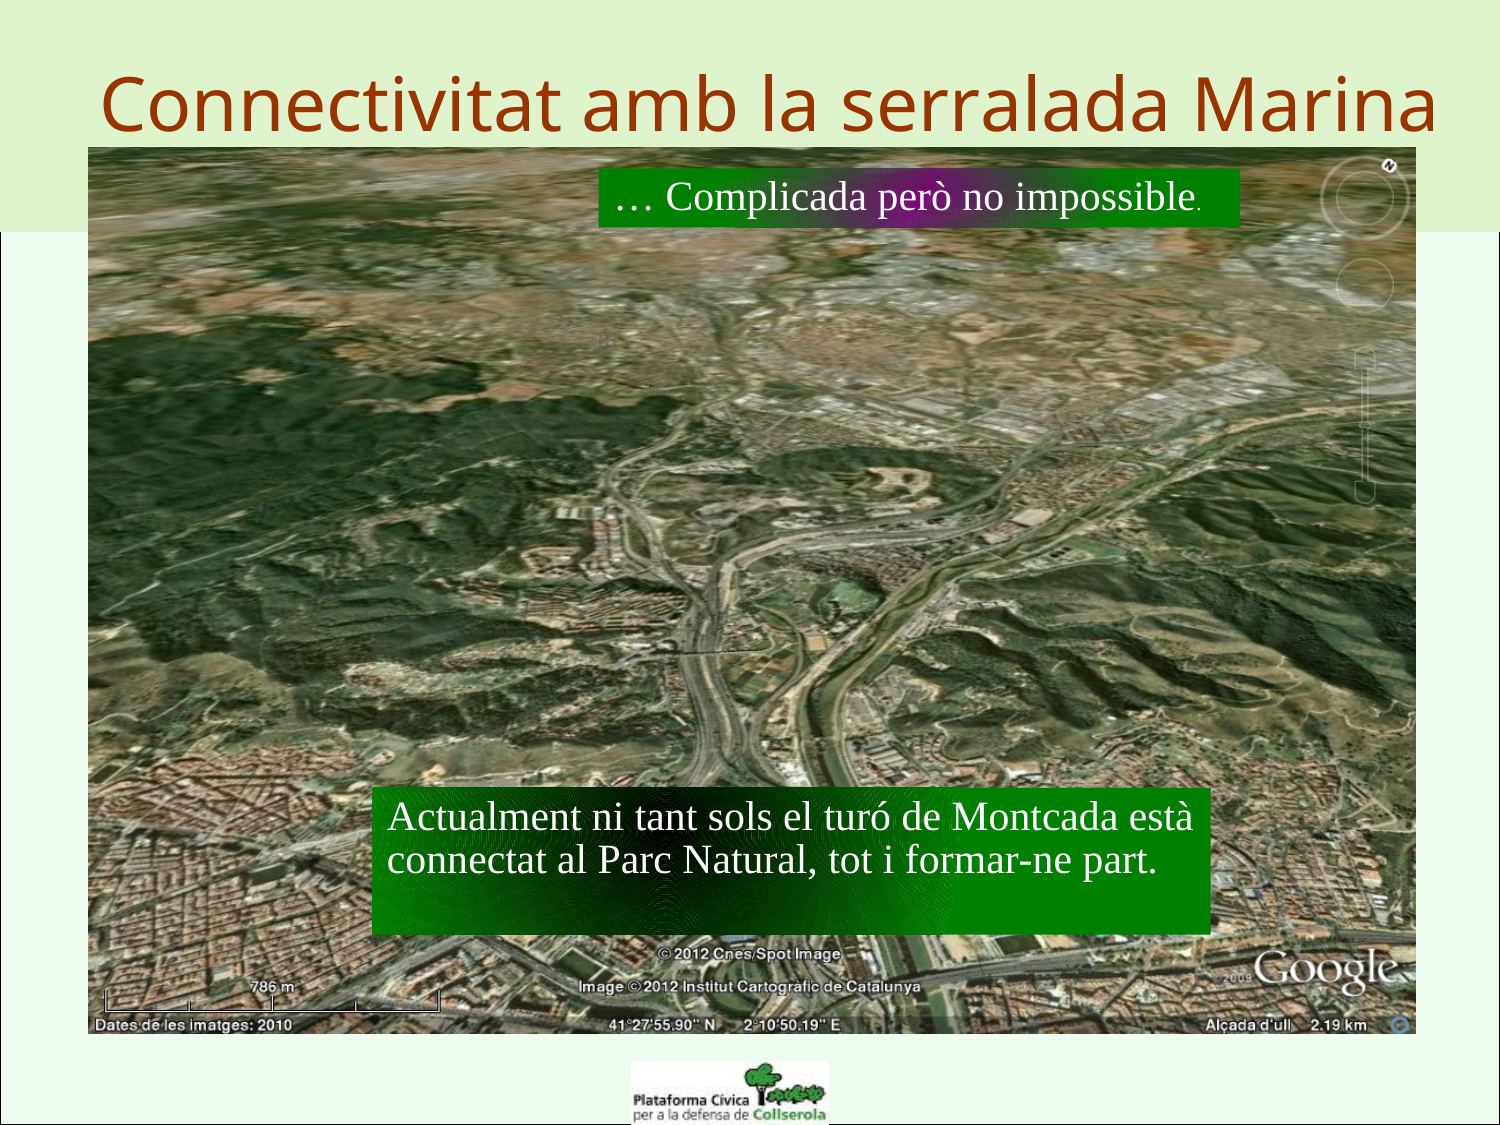

# Connectivitat amb la serralada Marina
… Complicada però no impossible.
Actualment ni tant sols el turó de Montcada està connectat al Parc Natural, tot i formar-ne part.